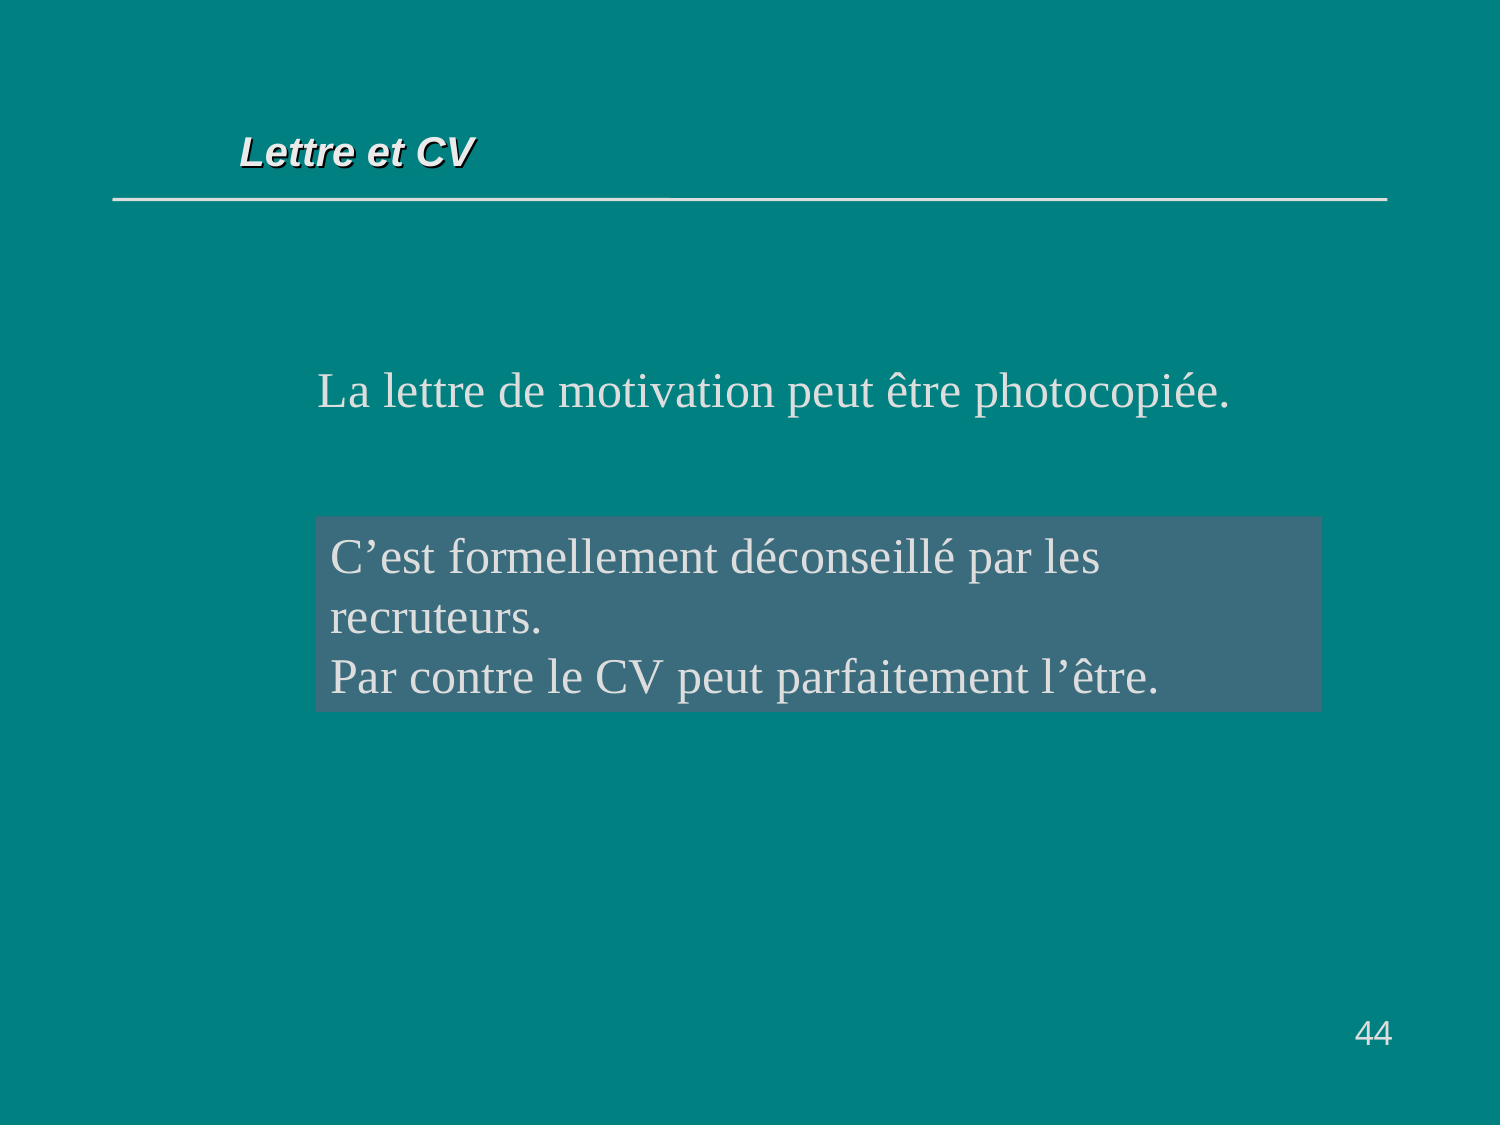

Lettre et CV
La lettre de motivation peut être photocopiée.
V/F
C’est formellement déconseillé par les recruteurs.
Par contre le CV peut parfaitement l’être.
44